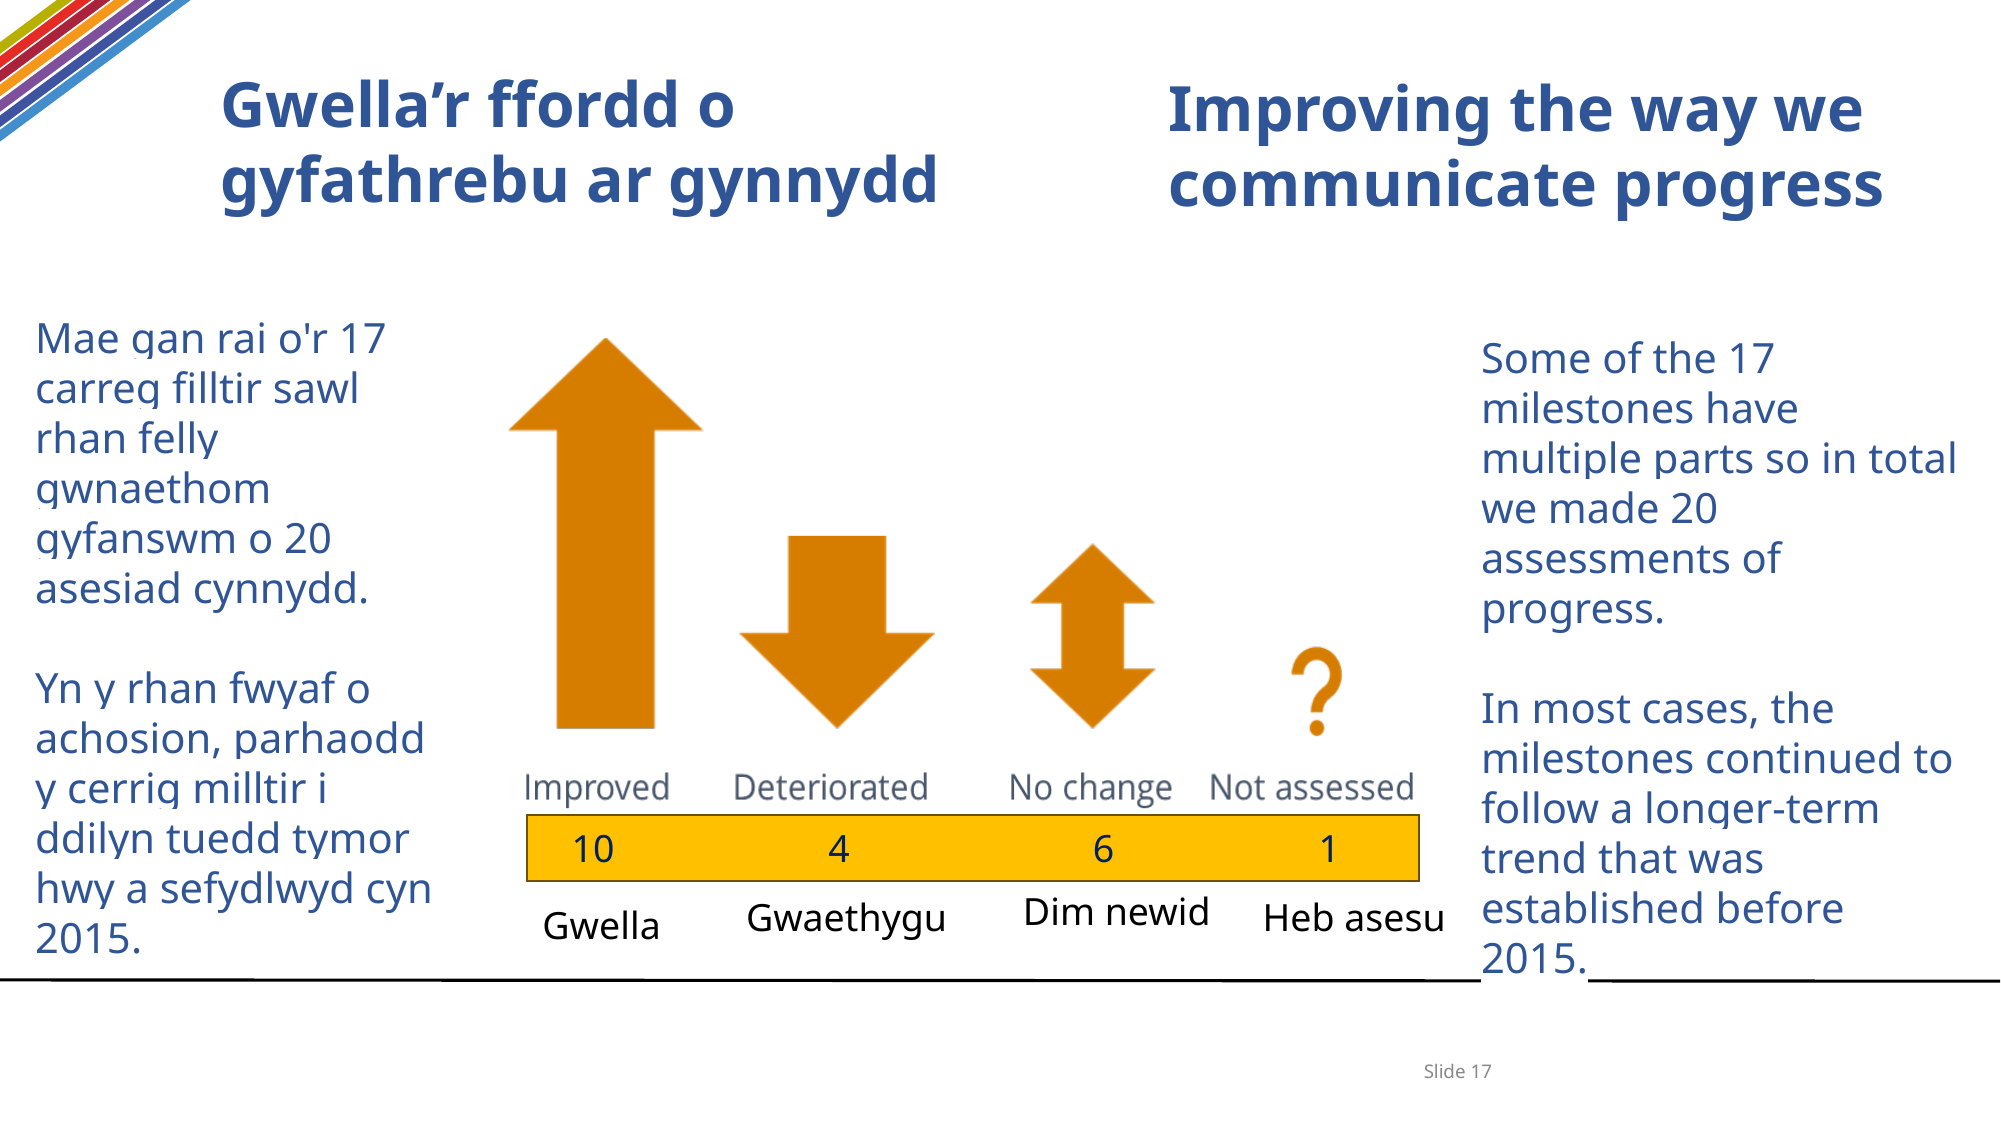

Gwella’r ffordd o gyfathrebu ar gynnydd
Improving the way we communicate progress
Mae gan rai o'r 17 carreg filltir sawl rhan felly gwnaethom gyfanswm o 20 asesiad cynnydd.
Yn y rhan fwyaf o achosion, parhaodd y cerrig milltir i ddilyn tuedd tymor hwy a sefydlwyd cyn 2015.
Some of the 17 milestones have multiple parts so in total we made 20 assessments of progress.
In most cases, the milestones continued to follow a longer-term trend that was established before 2015.
 10 4 6 1
Dim newid
Gwaethygu
Heb asesu
Gwella